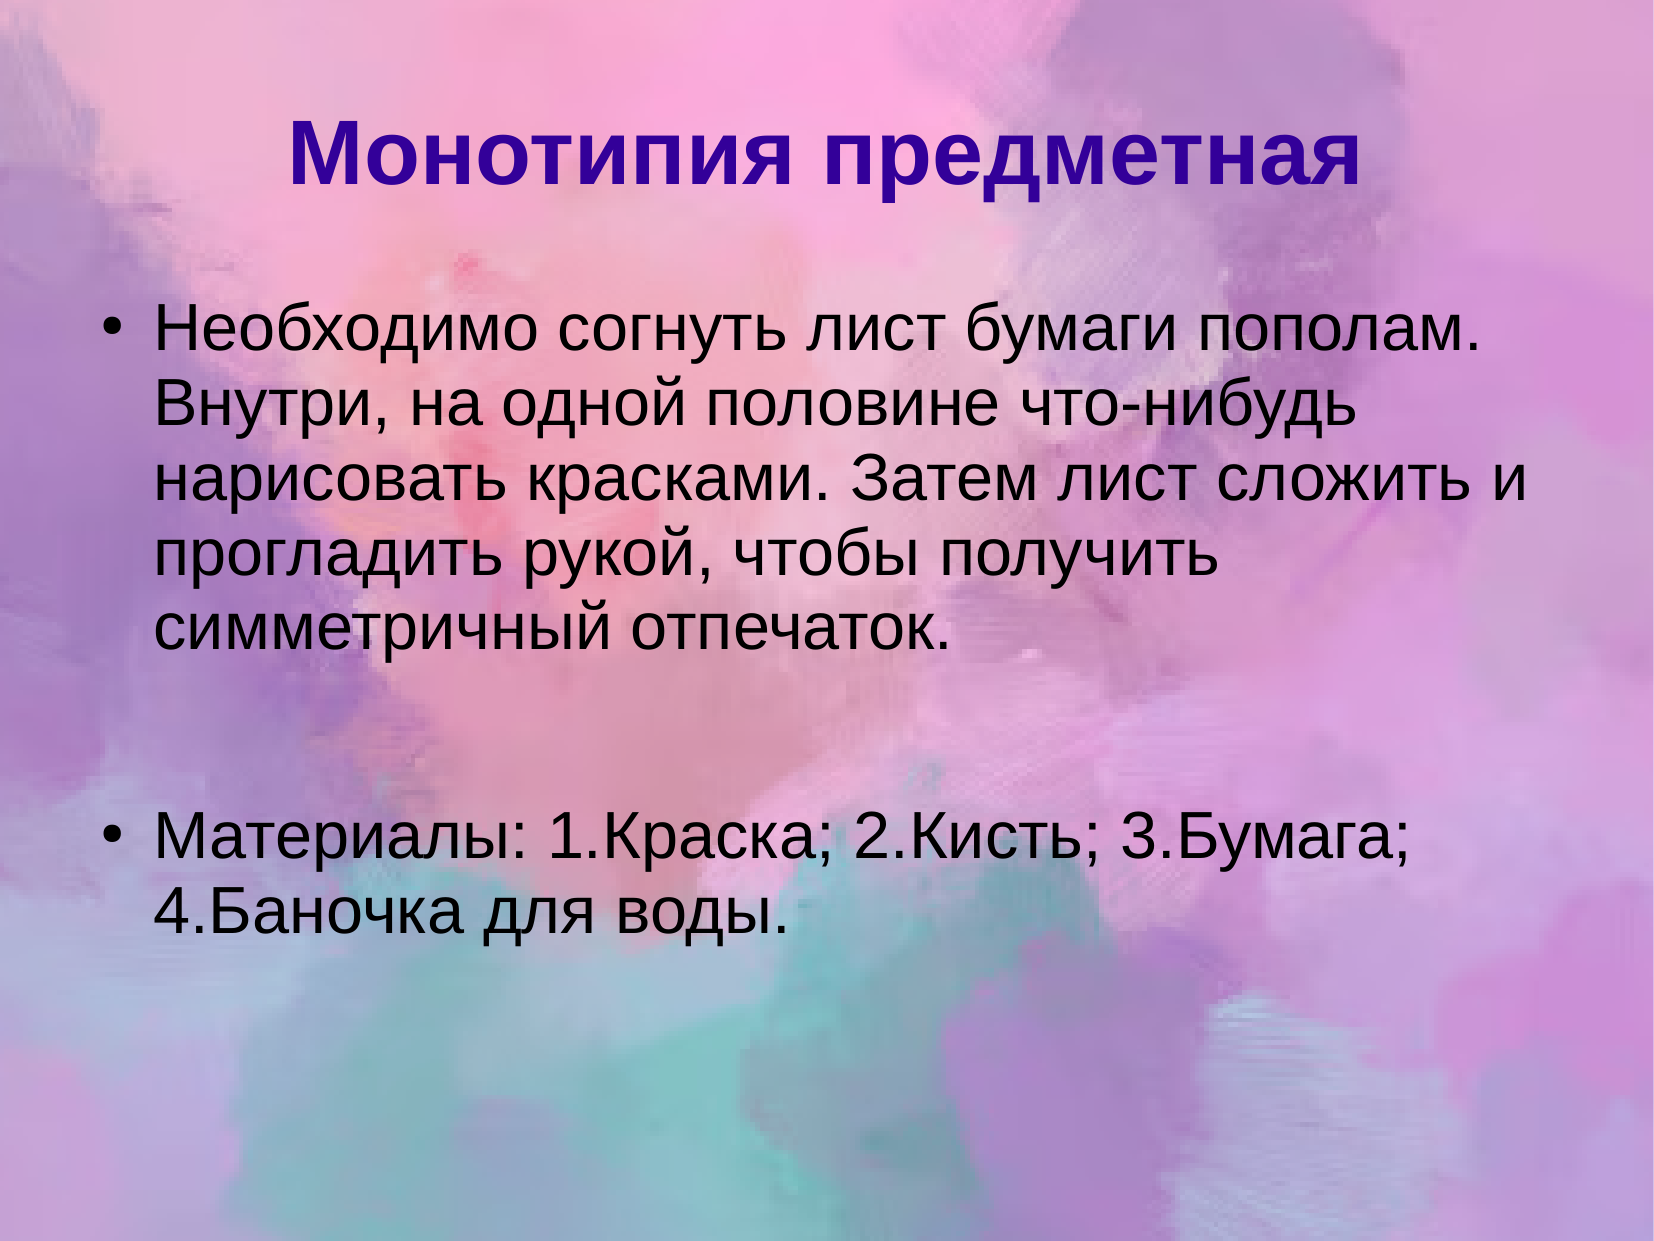

# Монотипия предметная
Необходимо согнуть лист бумаги пополам. Внутри, на одной половине что-нибудь нарисовать красками. Затем лист сложить и прогладить рукой, чтобы получить симметричный отпечаток.
Материалы: 1.Краска; 2.Кисть; 3.Бумага; 4.Баночка для воды.